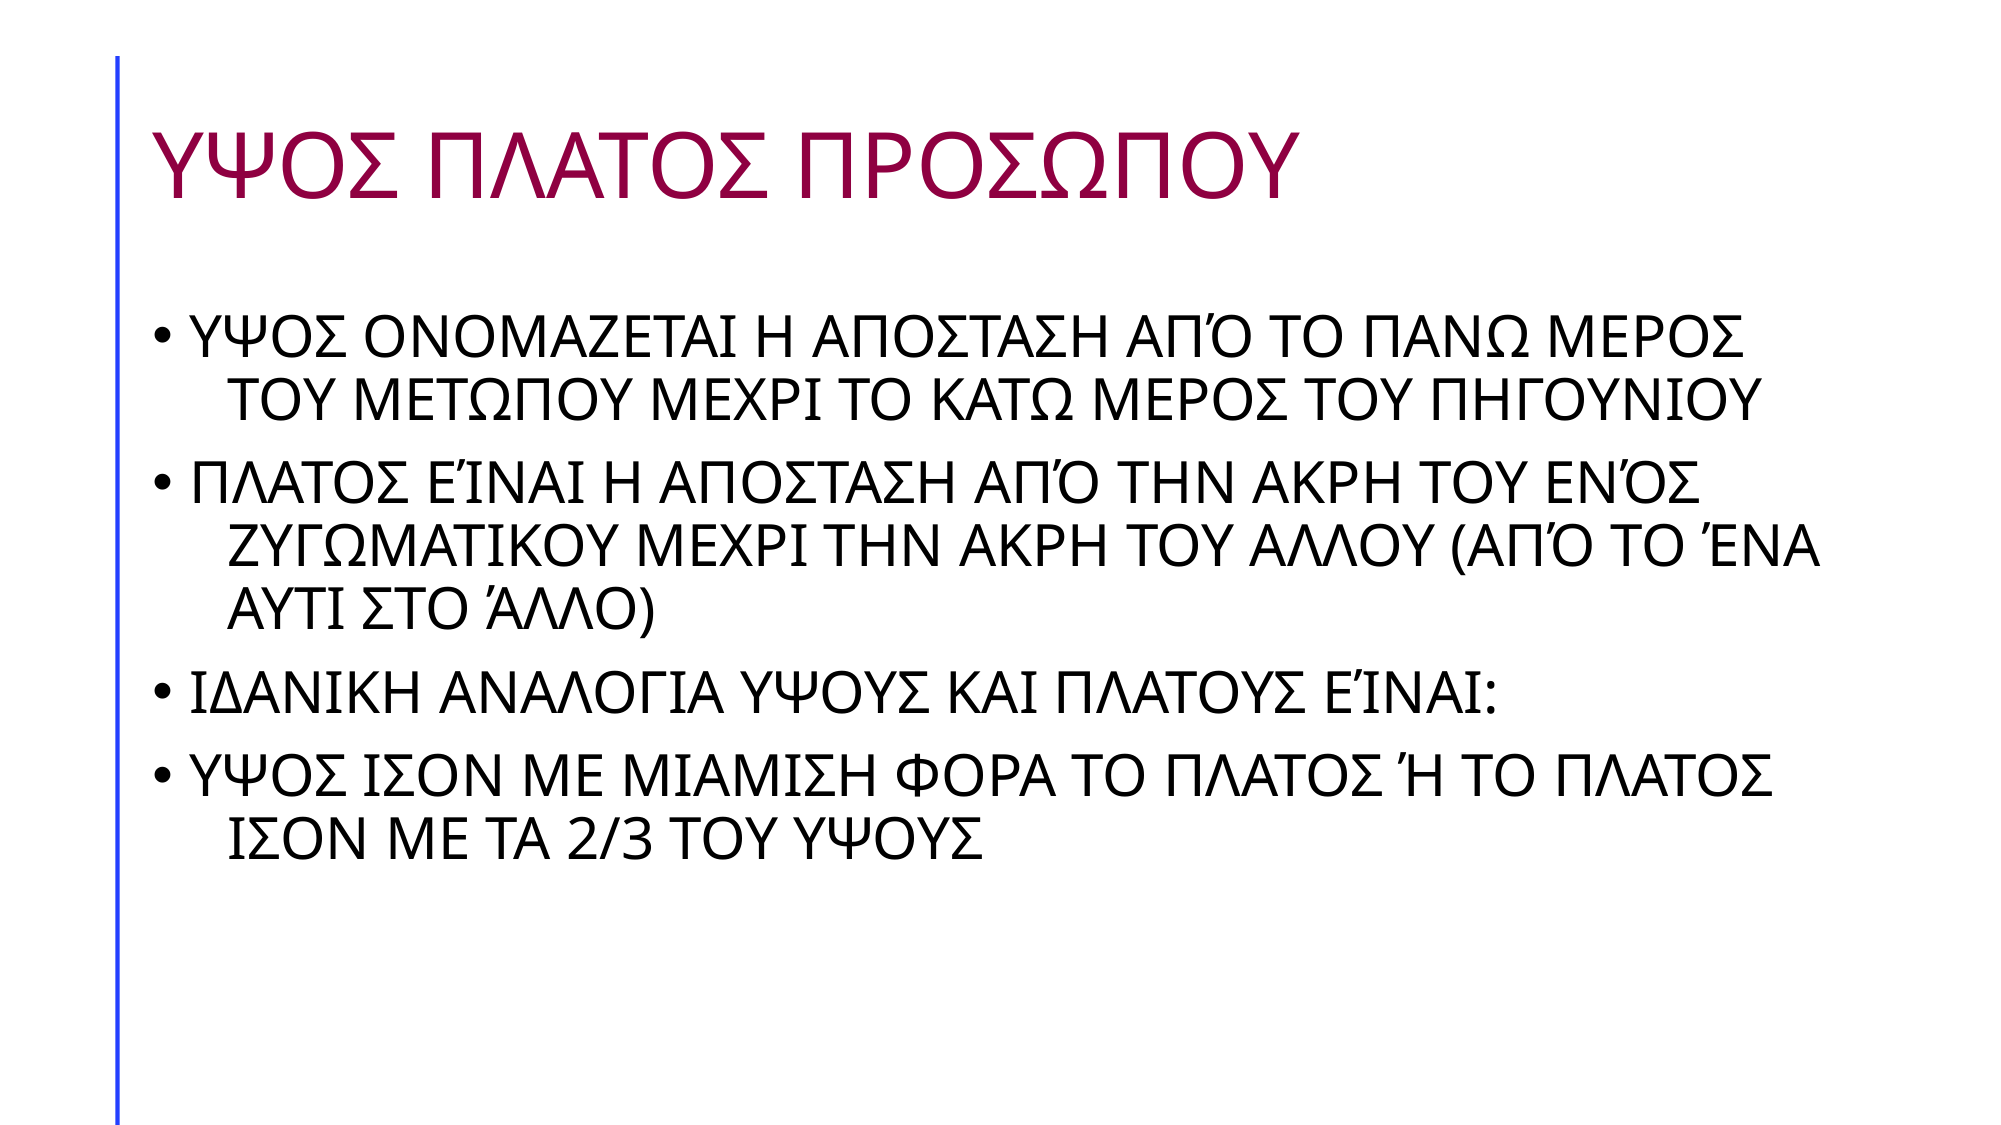

# ΥΨΟΣ ΠΛΑΤΟΣ ΠΡΟΣΩΠΟΥ
ΥΨΟΣ ΟΝΟΜΑΖΕΤΑΙ Η ΑΠΟΣΤΑΣΗ ΑΠΌ ΤΟ ΠΑΝΩ ΜΕΡΟΣ ΤΟΥ ΜΕΤΩΠΟΥ ΜΕΧΡΙ ΤΟ ΚΑΤΩ ΜΕΡΟΣ ΤΟΥ ΠΗΓΟΥΝΙΟΥ
ΠΛΑΤΟΣ ΕΊΝΑΙ Η ΑΠΟΣΤΑΣΗ ΑΠΌ ΤΗΝ ΑΚΡΗ ΤΟΥ ΕΝΌΣ ΖΥΓΩΜΑΤΙΚΟΥ ΜΕΧΡΙ ΤΗΝ ΑΚΡΗ ΤΟΥ ΑΛΛΟΥ (ΑΠΌ ΤΟ ΈΝΑ ΑΥΤΙ ΣΤΟ ΆΛΛΟ)
ΙΔΑΝΙΚΗ ΑΝΑΛΟΓΙΑ ΥΨΟΥΣ ΚΑΙ ΠΛΑΤΟΥΣ ΕΊΝΑΙ:
ΥΨΟΣ ΙΣΟΝ ΜΕ ΜΙΑΜΙΣΗ ΦΟΡΑ ΤΟ ΠΛΑΤΟΣ Ή ΤΟ ΠΛΑΤΟΣ ΙΣΟΝ ΜΕ ΤΑ 2/3 ΤΟΥ ΥΨΟΥΣ